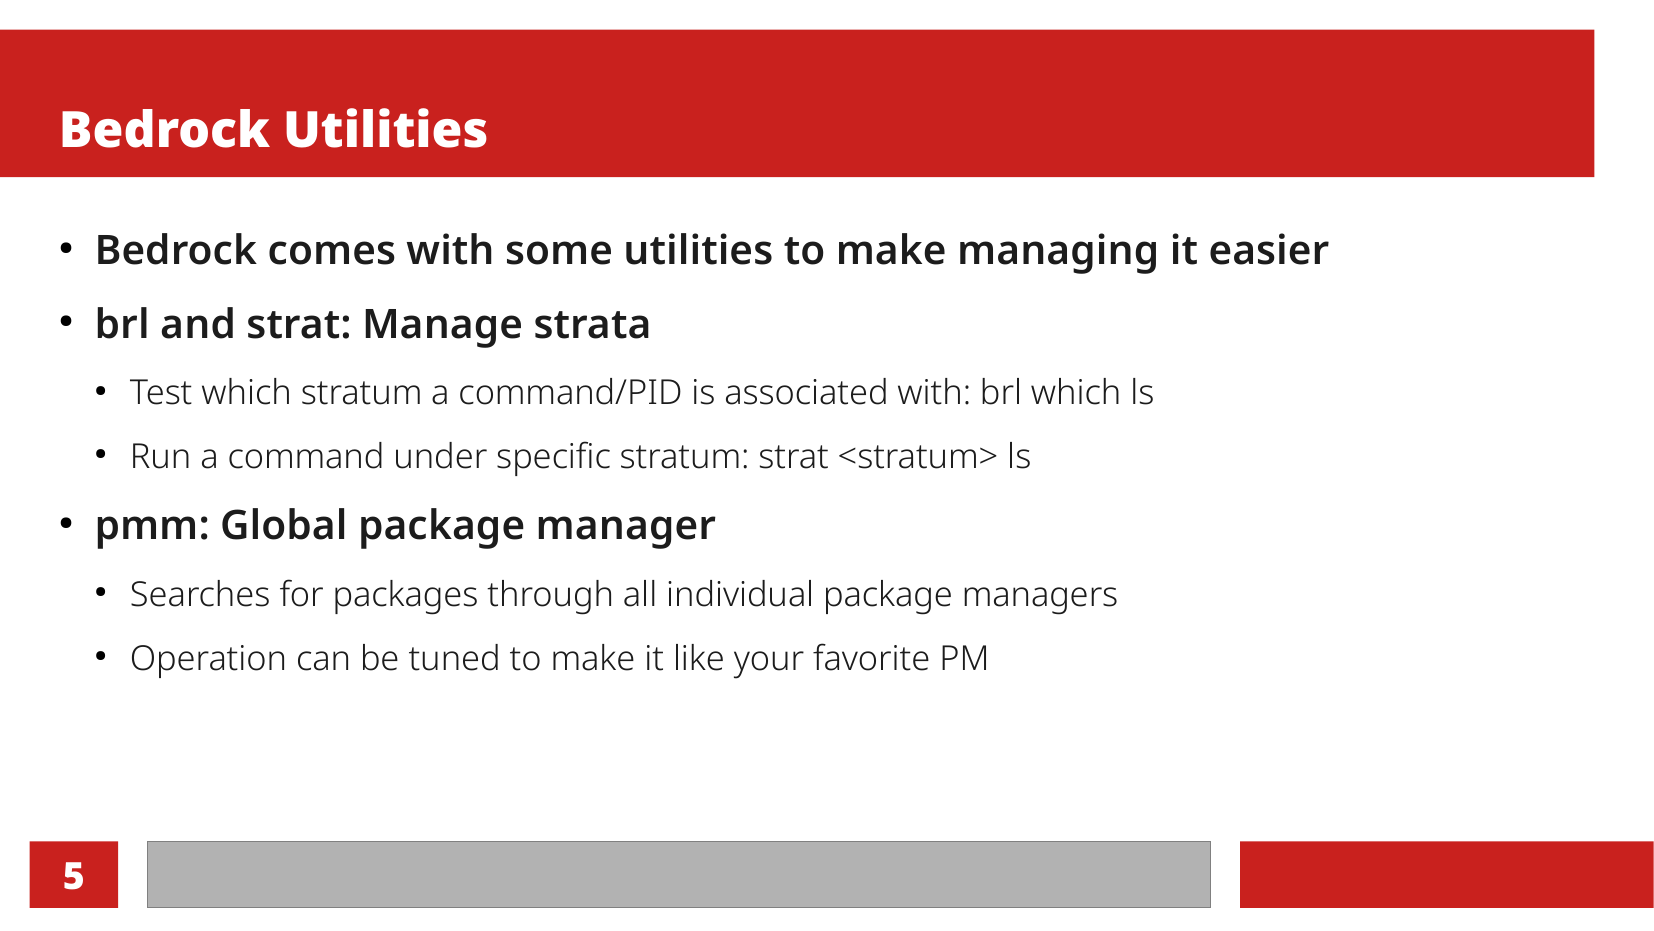

# Bedrock Utilities
Bedrock comes with some utilities to make managing it easier
brl and strat: Manage strata
Test which stratum a command/PID is associated with: brl which ls
Run a command under specific stratum: strat <stratum> ls
pmm: Global package manager
Searches for packages through all individual package managers
Operation can be tuned to make it like your favorite PM
5